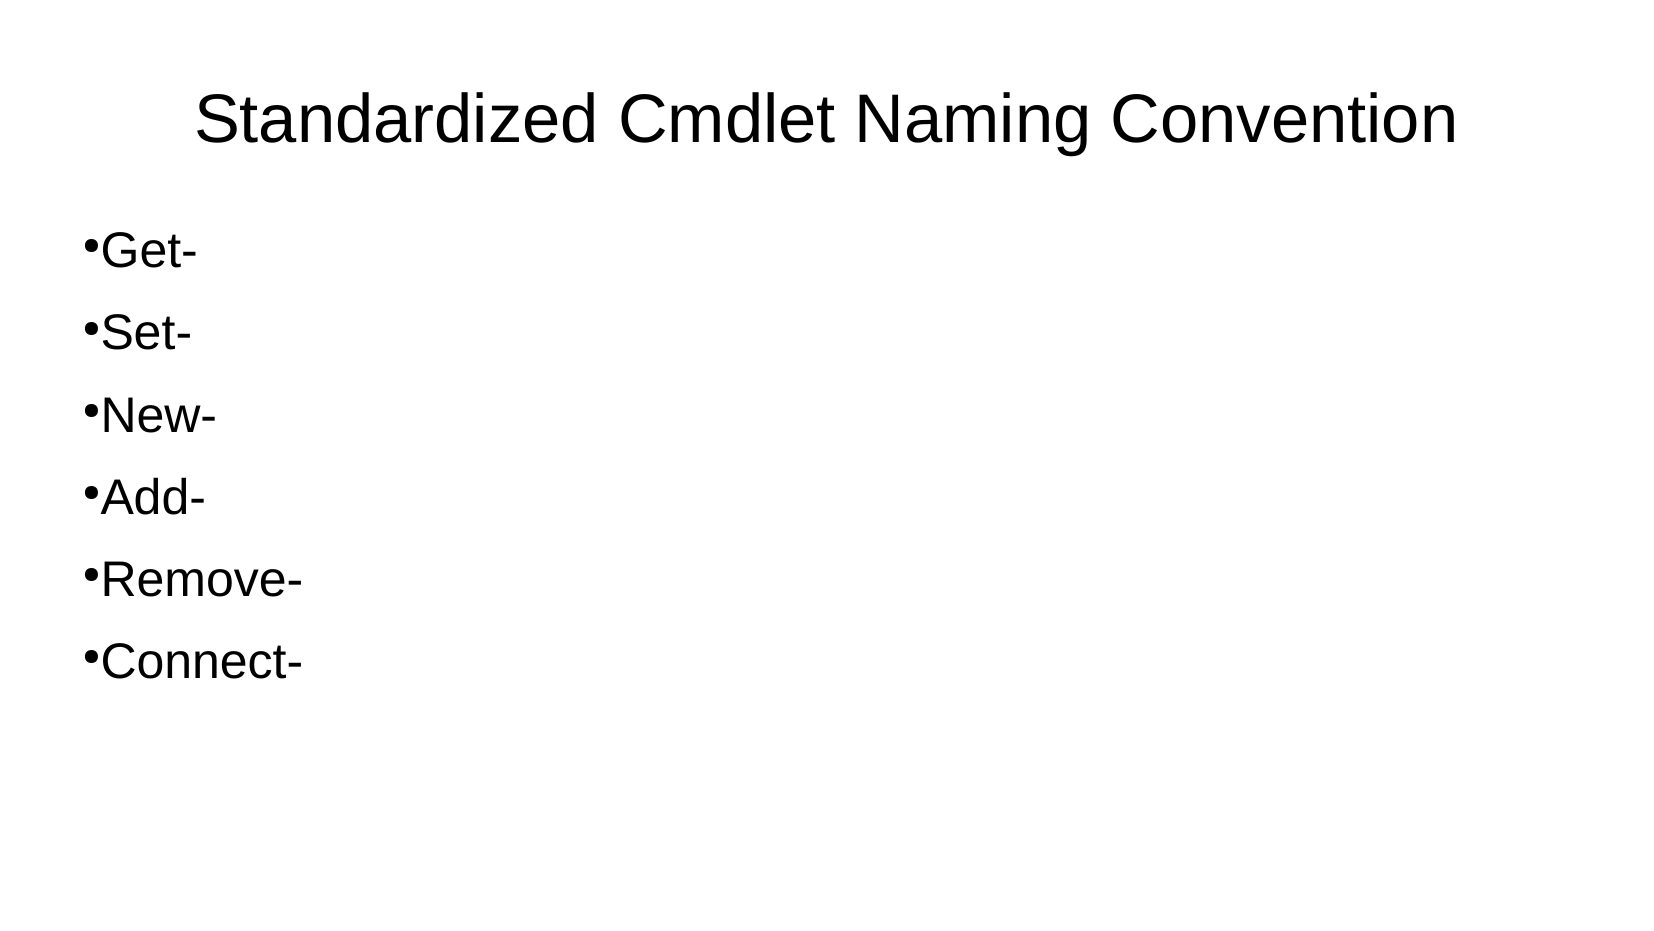

# Standardized Cmdlet Naming Convention
Get-
Set-
New-
Add-
Remove-
Connect-